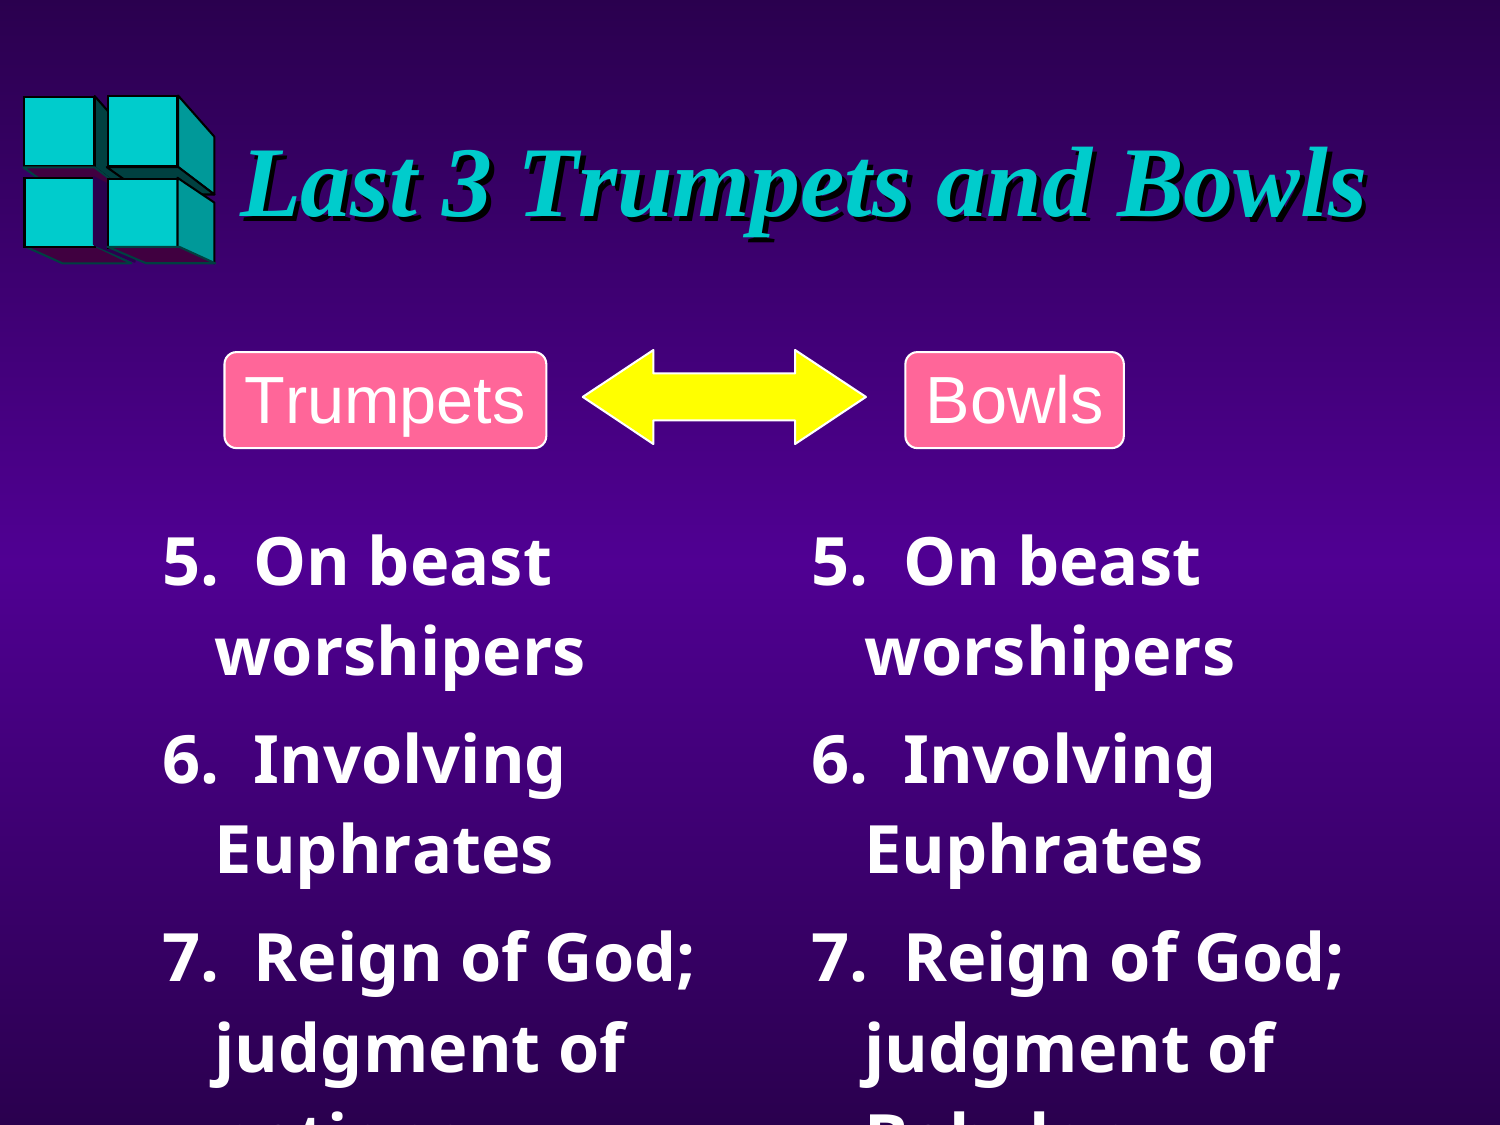

# Last 3 Trumpets and Bowls
Trumpets
Bowls
5. On beast worshipers
6. Involving Euphrates
7. Reign of God; judgment of nations
5. On beast worshipers
6. Involving Euphrates
7. Reign of God; judgment of Babylon